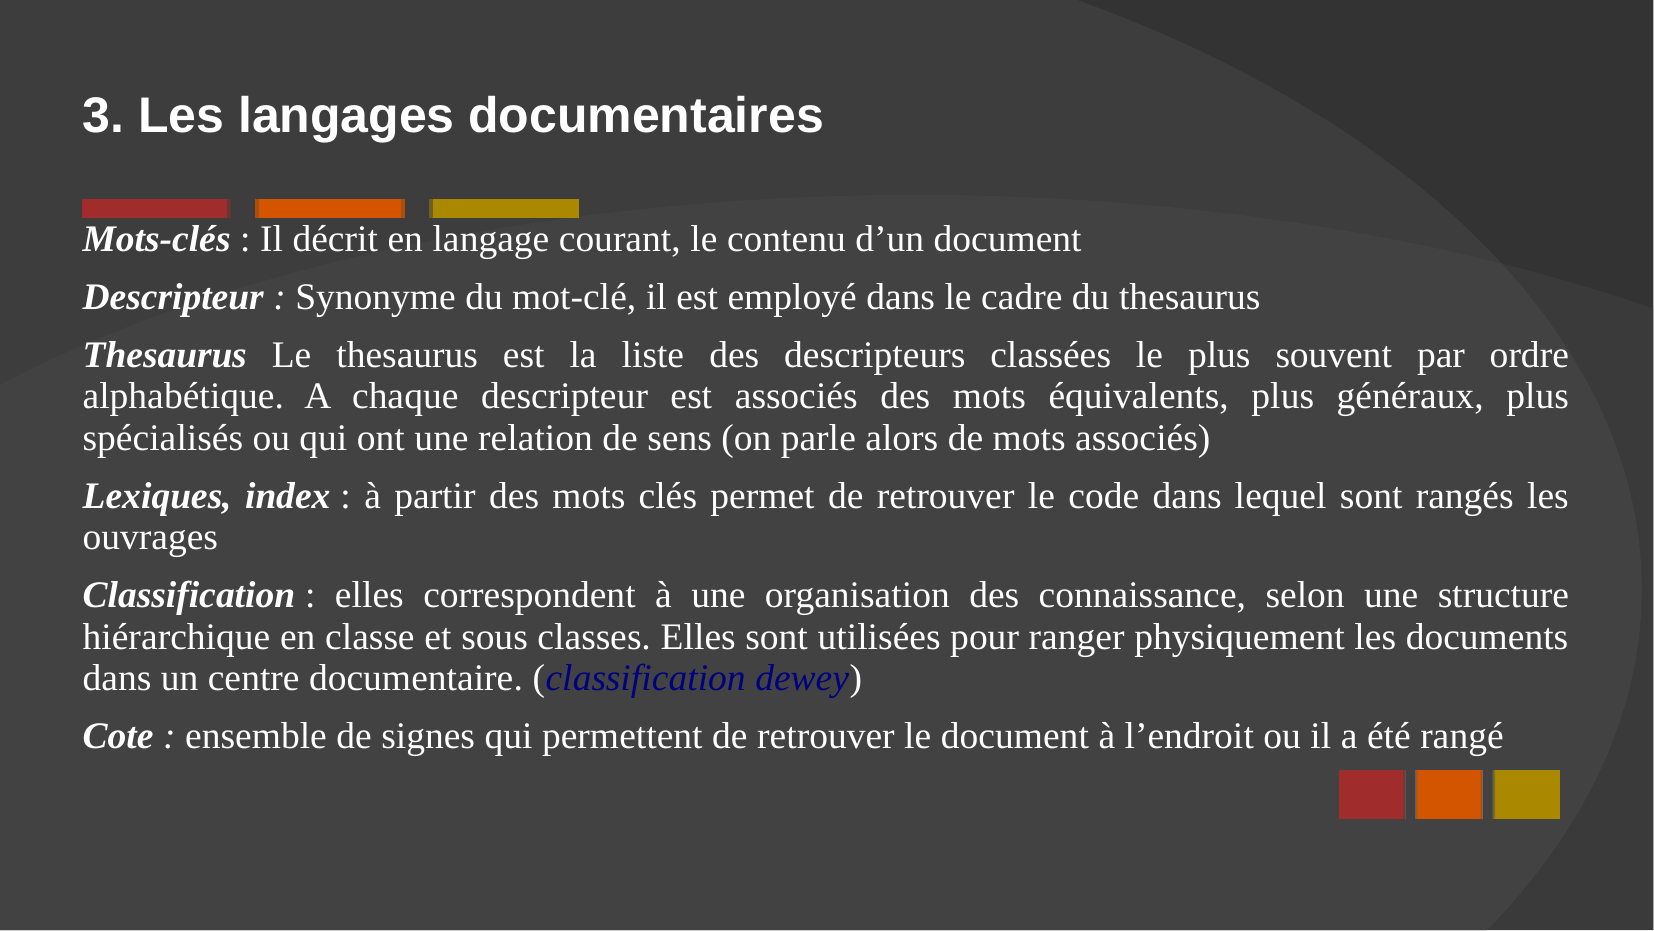

# 3. Les langages documentaires
Mots-clés : Il décrit en langage courant, le contenu d’un document
Descripteur : Synonyme du mot-clé, il est employé dans le cadre du thesaurus
Thesaurus Le thesaurus est la liste des descripteurs classées le plus souvent par ordre alphabétique. A chaque descripteur est associés des mots équivalents, plus généraux, plus spécialisés ou qui ont une relation de sens (on parle alors de mots associés)
Lexiques, index : à partir des mots clés permet de retrouver le code dans lequel sont rangés les ouvrages
Classification : elles correspondent à une organisation des connaissance, selon une structure hiérarchique en classe et sous classes. Elles sont utilisées pour ranger physiquement les documents dans un centre documentaire. (classification dewey)
Cote : ensemble de signes qui permettent de retrouver le document à l’endroit ou il a été rangé